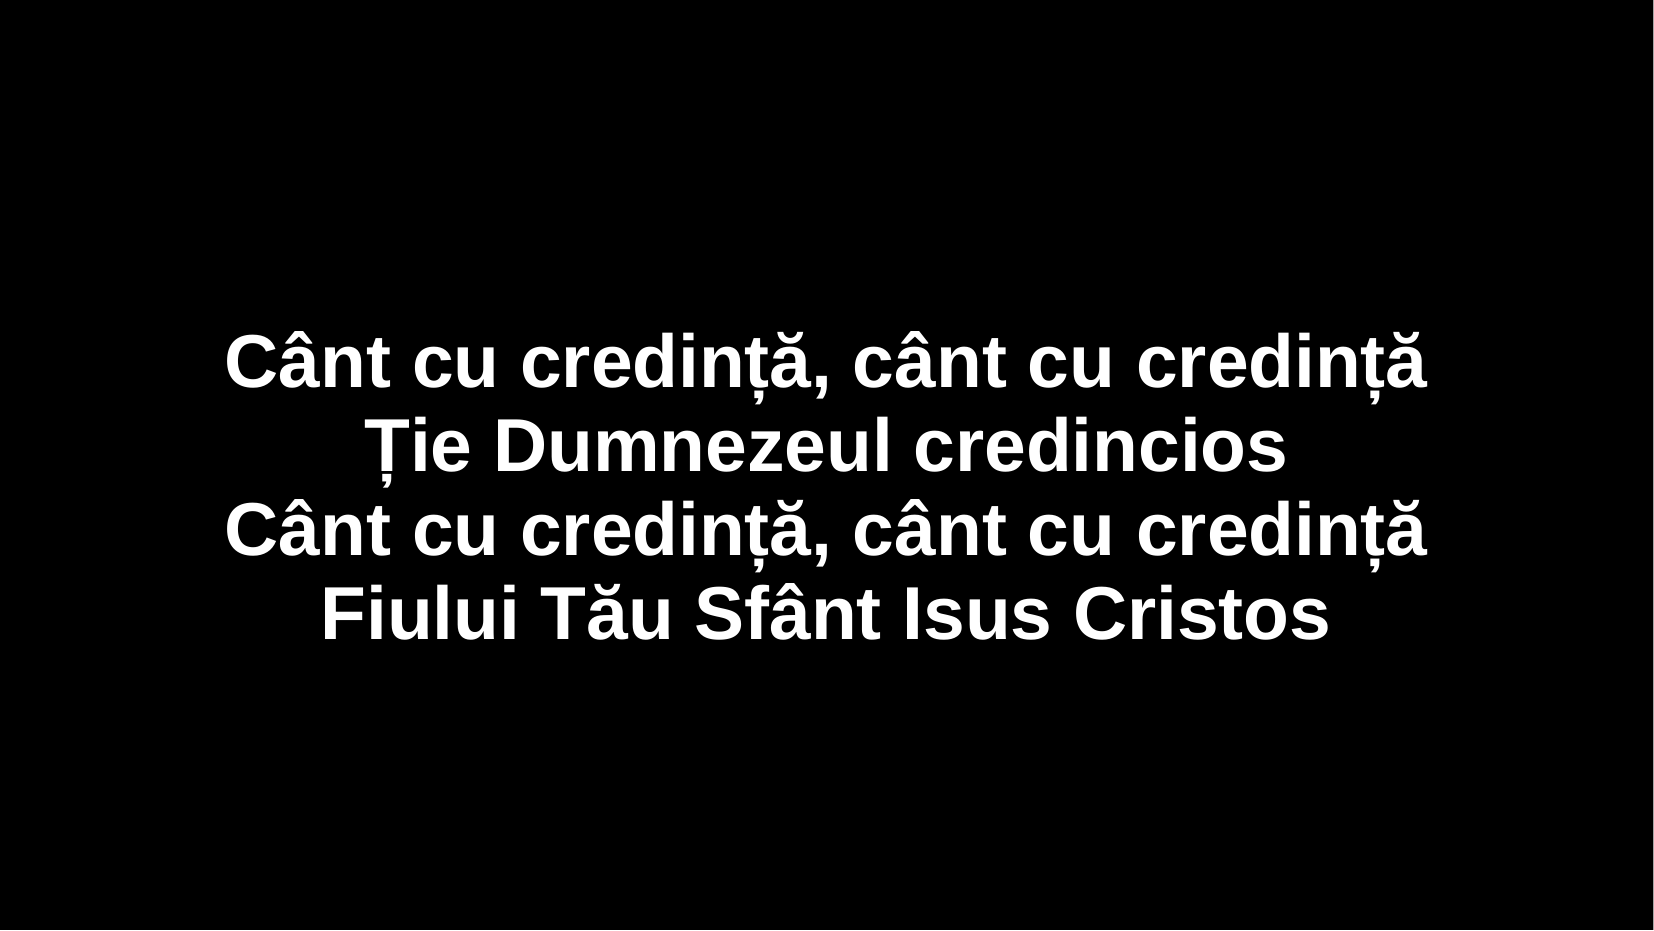

# Cânt cu credință, cânt cu credință
Ție Dumnezeul credincios
Cânt cu credință, cânt cu credință
Fiului Tău Sfânt Isus Cristos